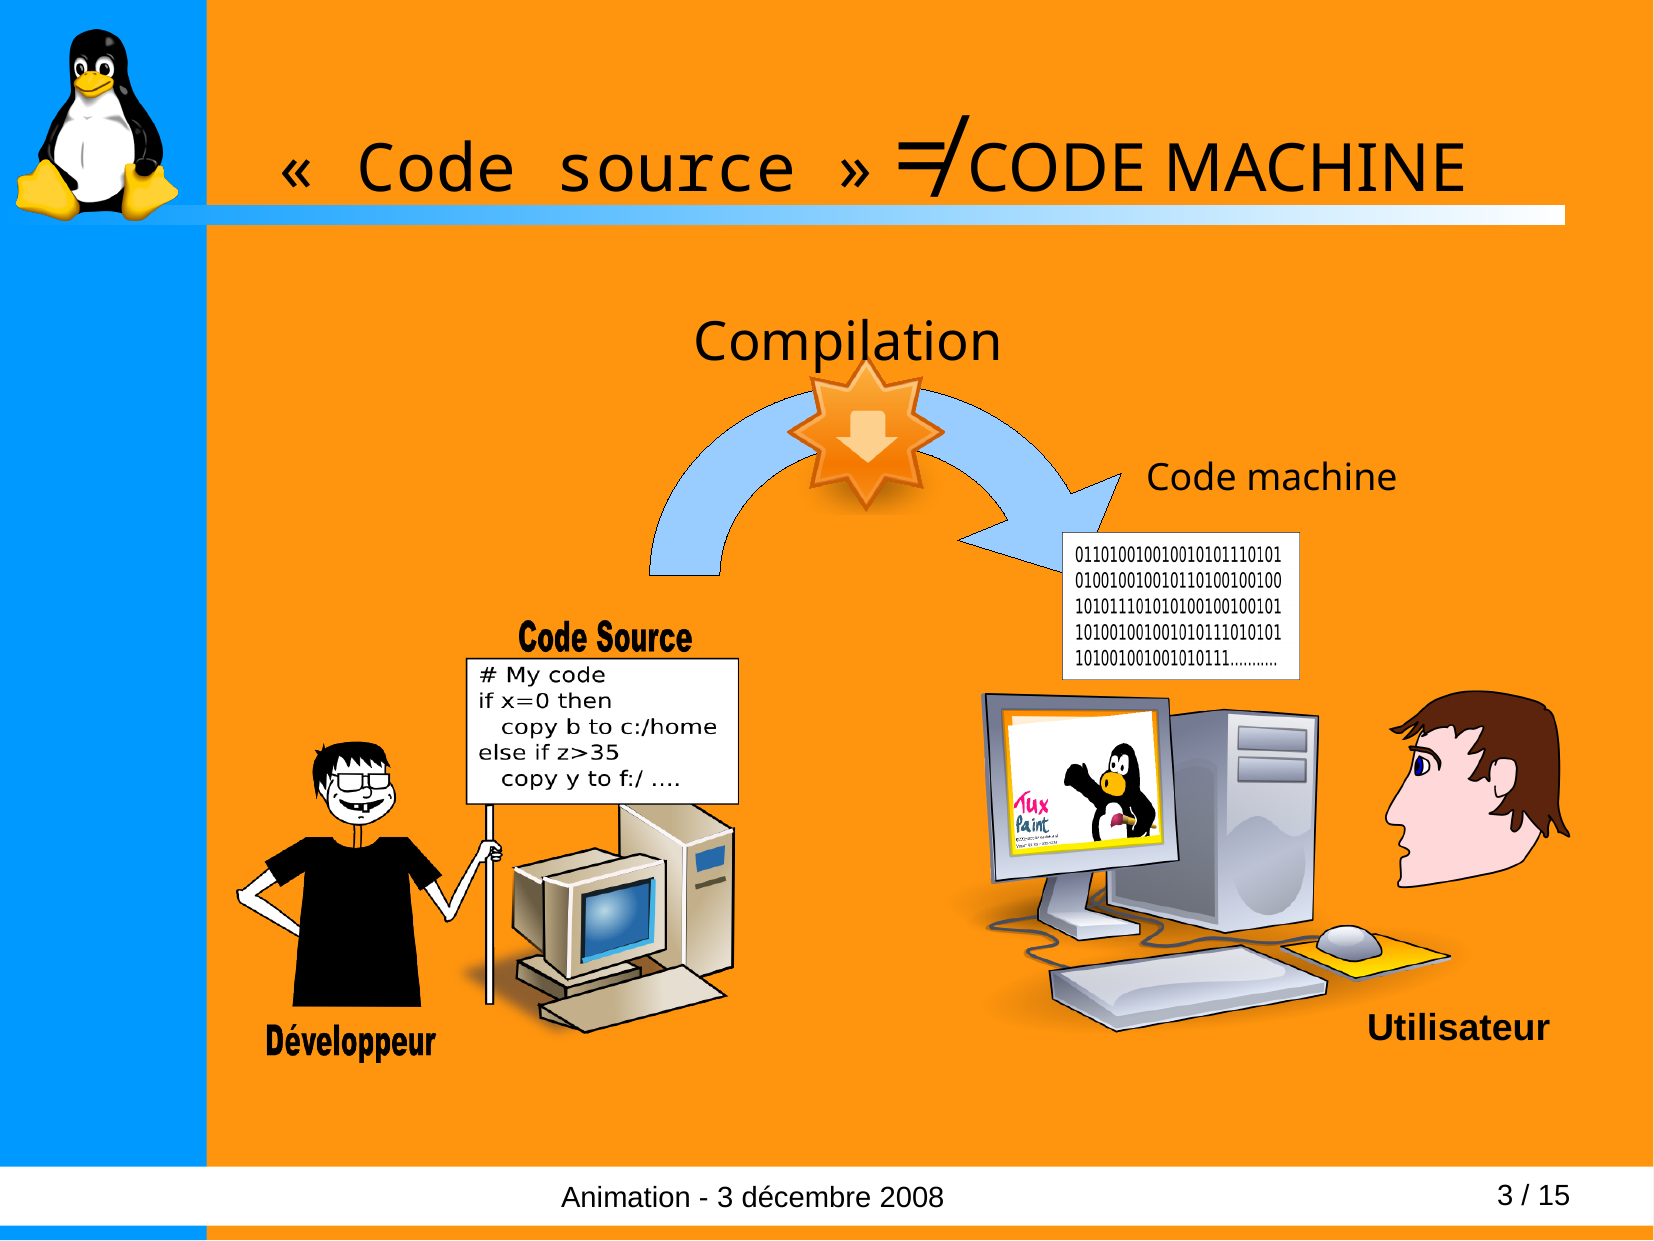

# « Code source » ≠ CODE MACHINE
Compilation
Code machine
Utilisateur
3
Animation - 3 décembre 2008